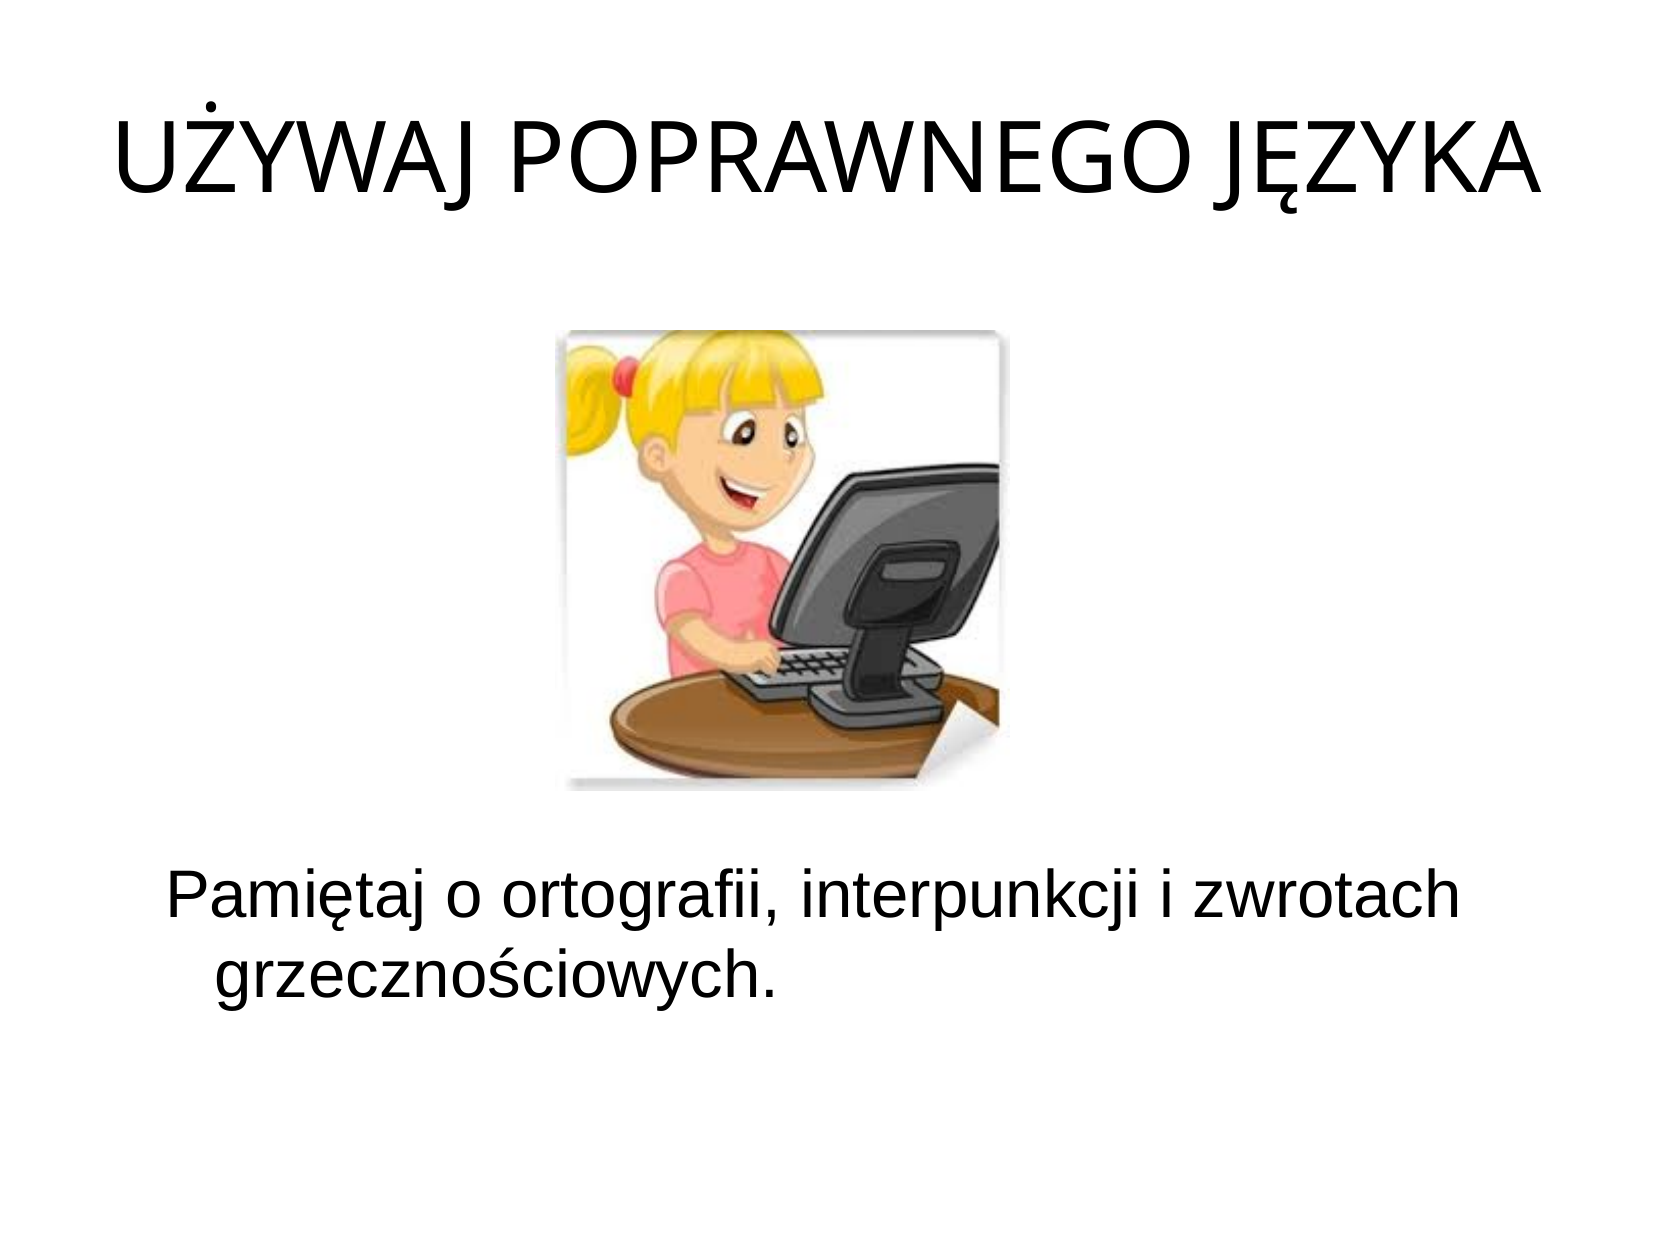

# UŻYWAJ POPRAWNEGO JĘZYKA
Pamiętaj o ortografii, interpunkcji i zwrotach grzecznościowych.